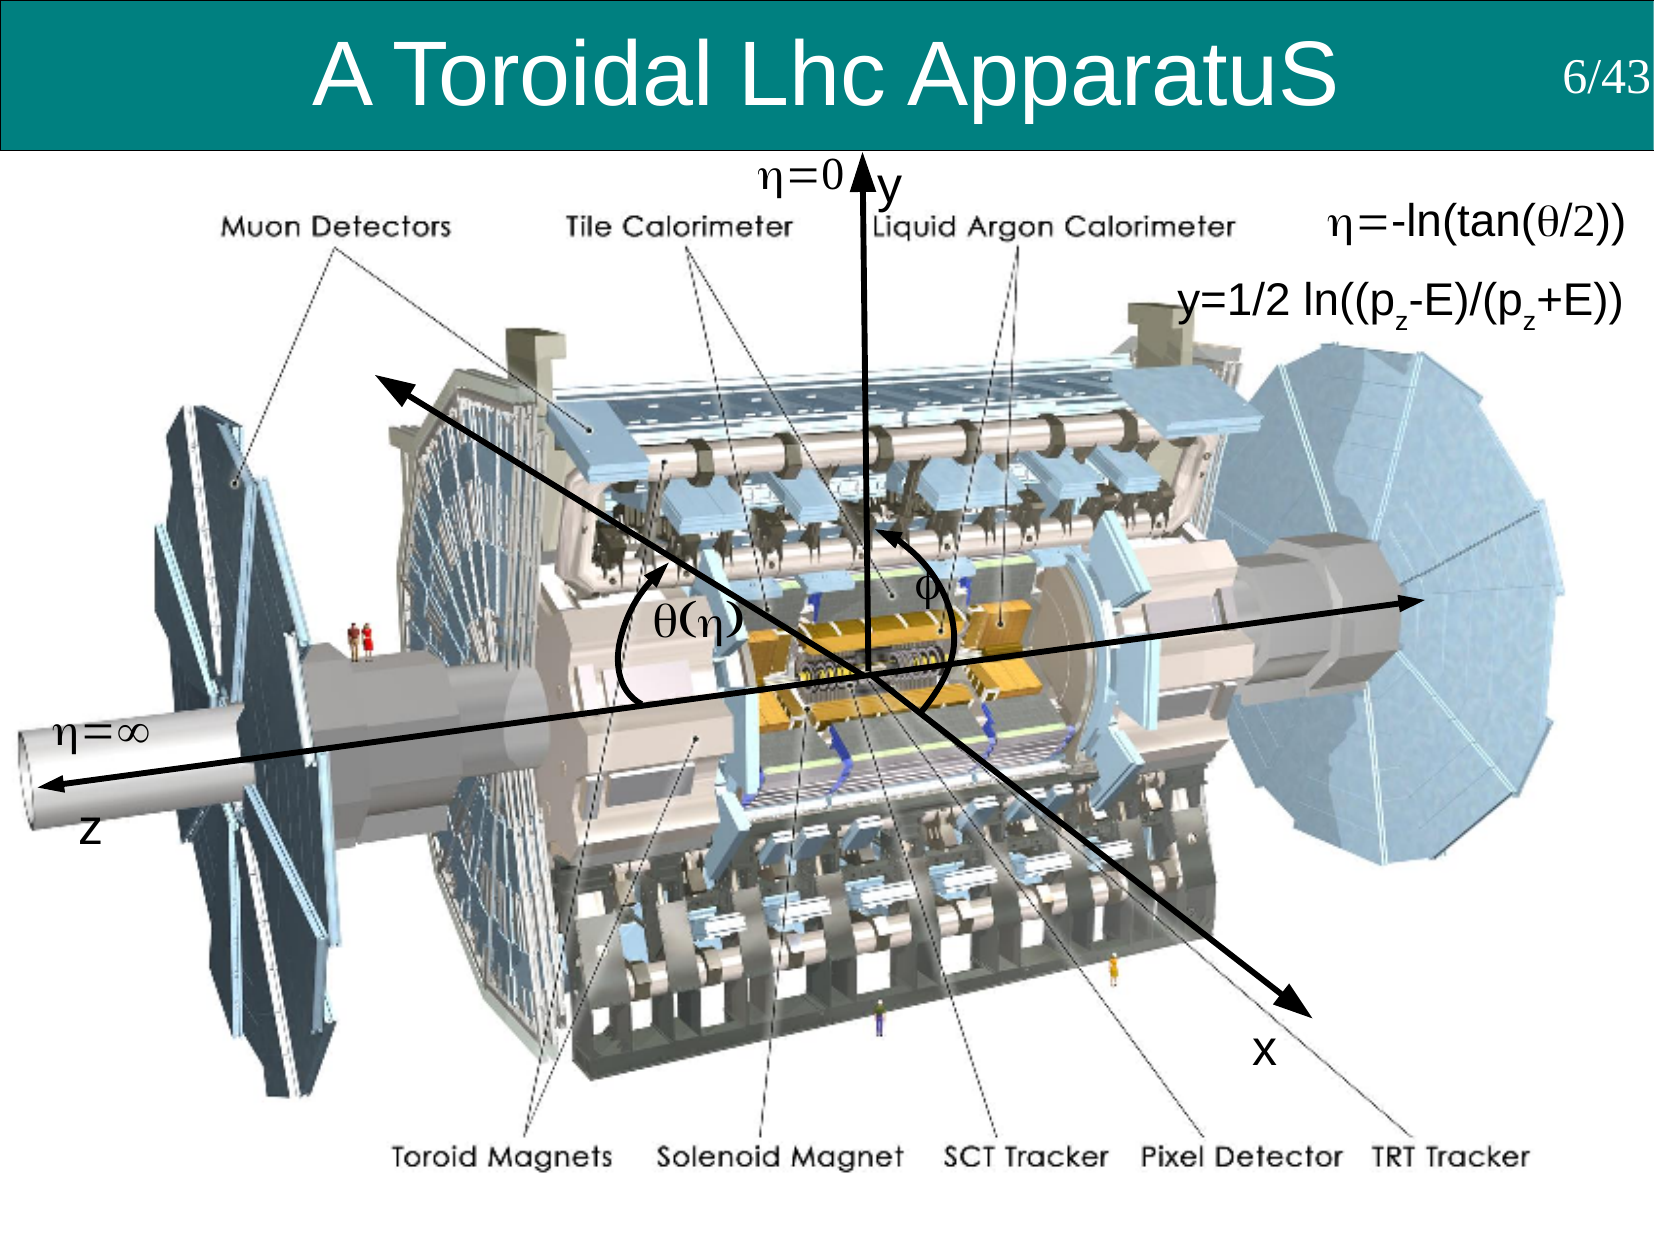

# A Toroidal Lhc ApparatuS
6
=0
y
=-ln(tan(q/2))
y=1/2 ln((pz-E)/(pz+E))
f
q()
=¥
z
x